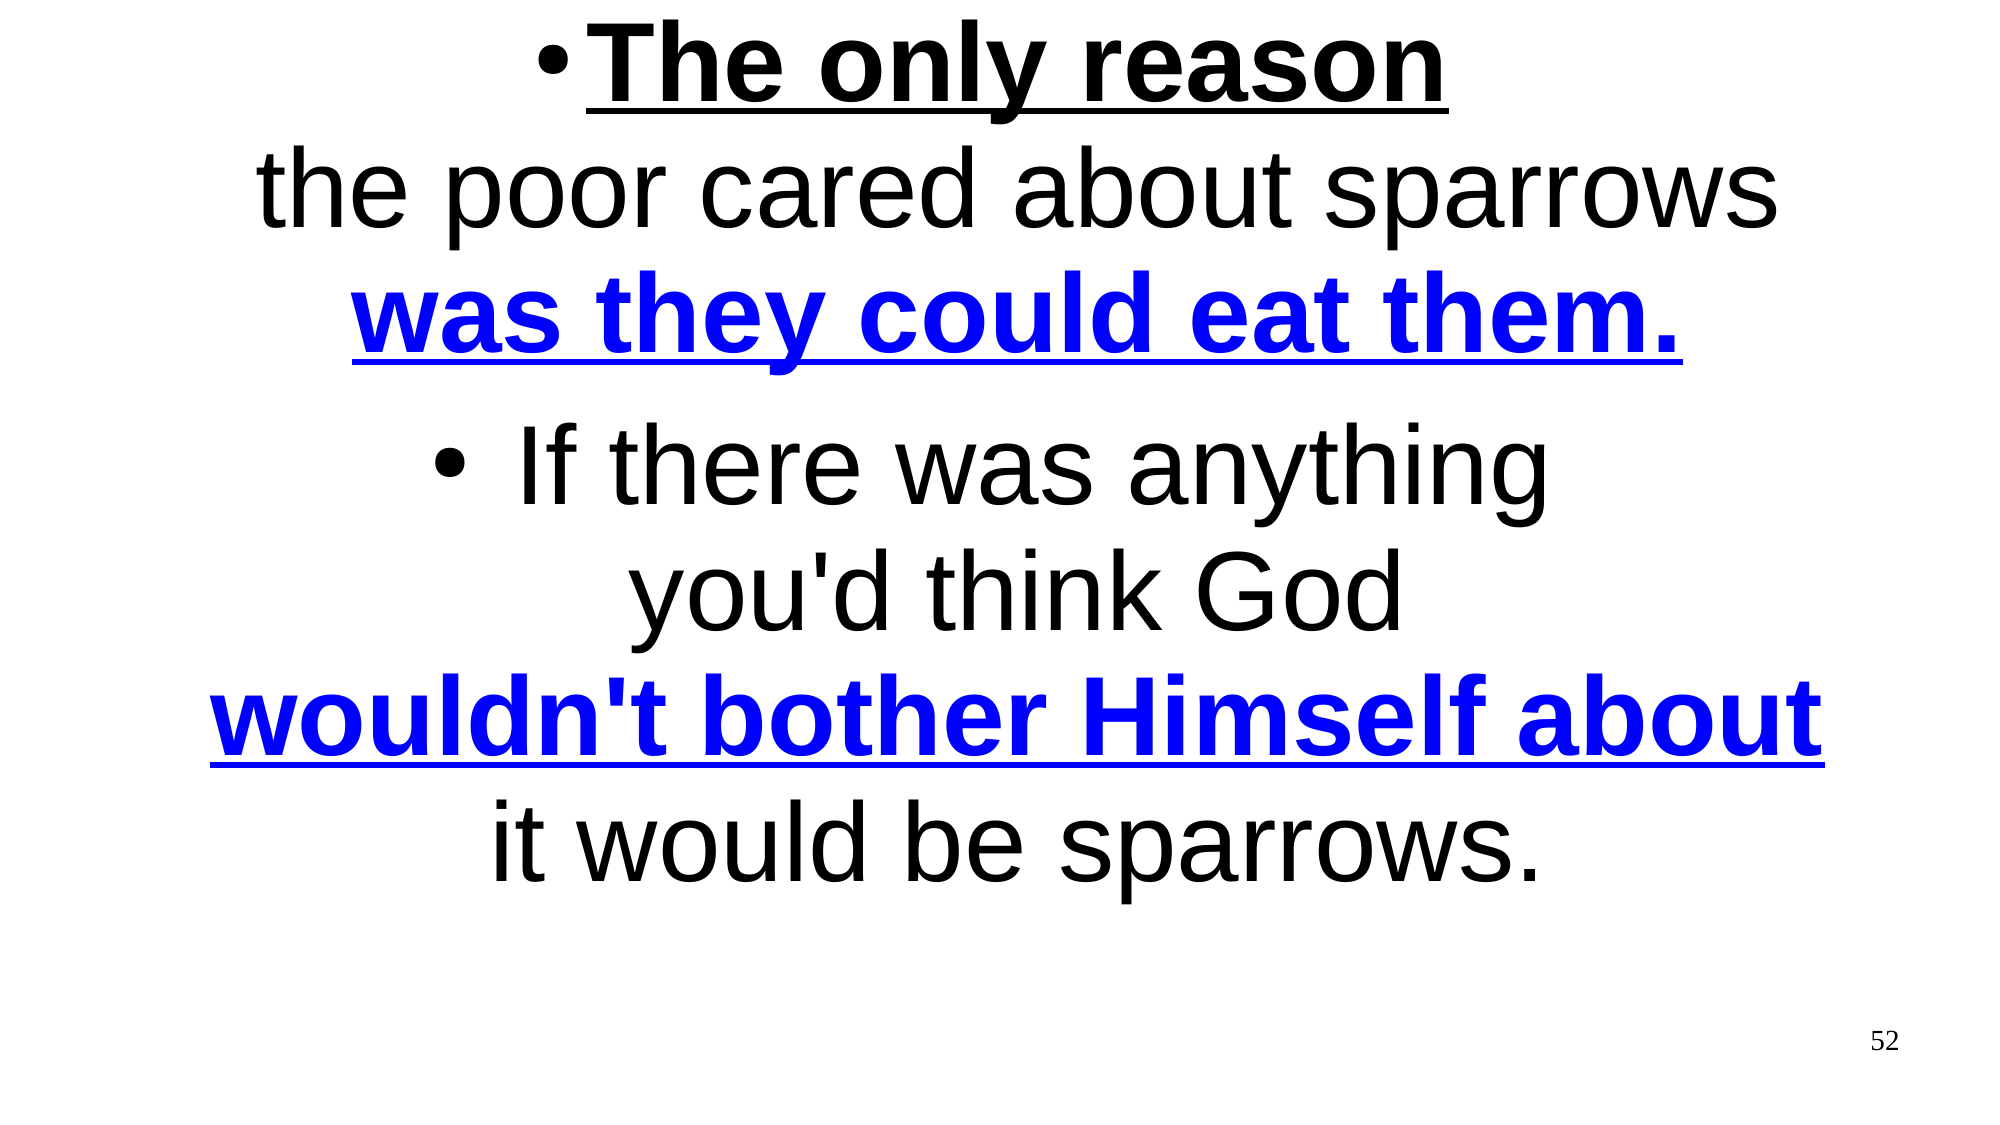

# The only reason the poor cared about sparrows was they could eat them.
 If there was anything
you'd think God
wouldn't bother Himself about
it would be sparrows.
52